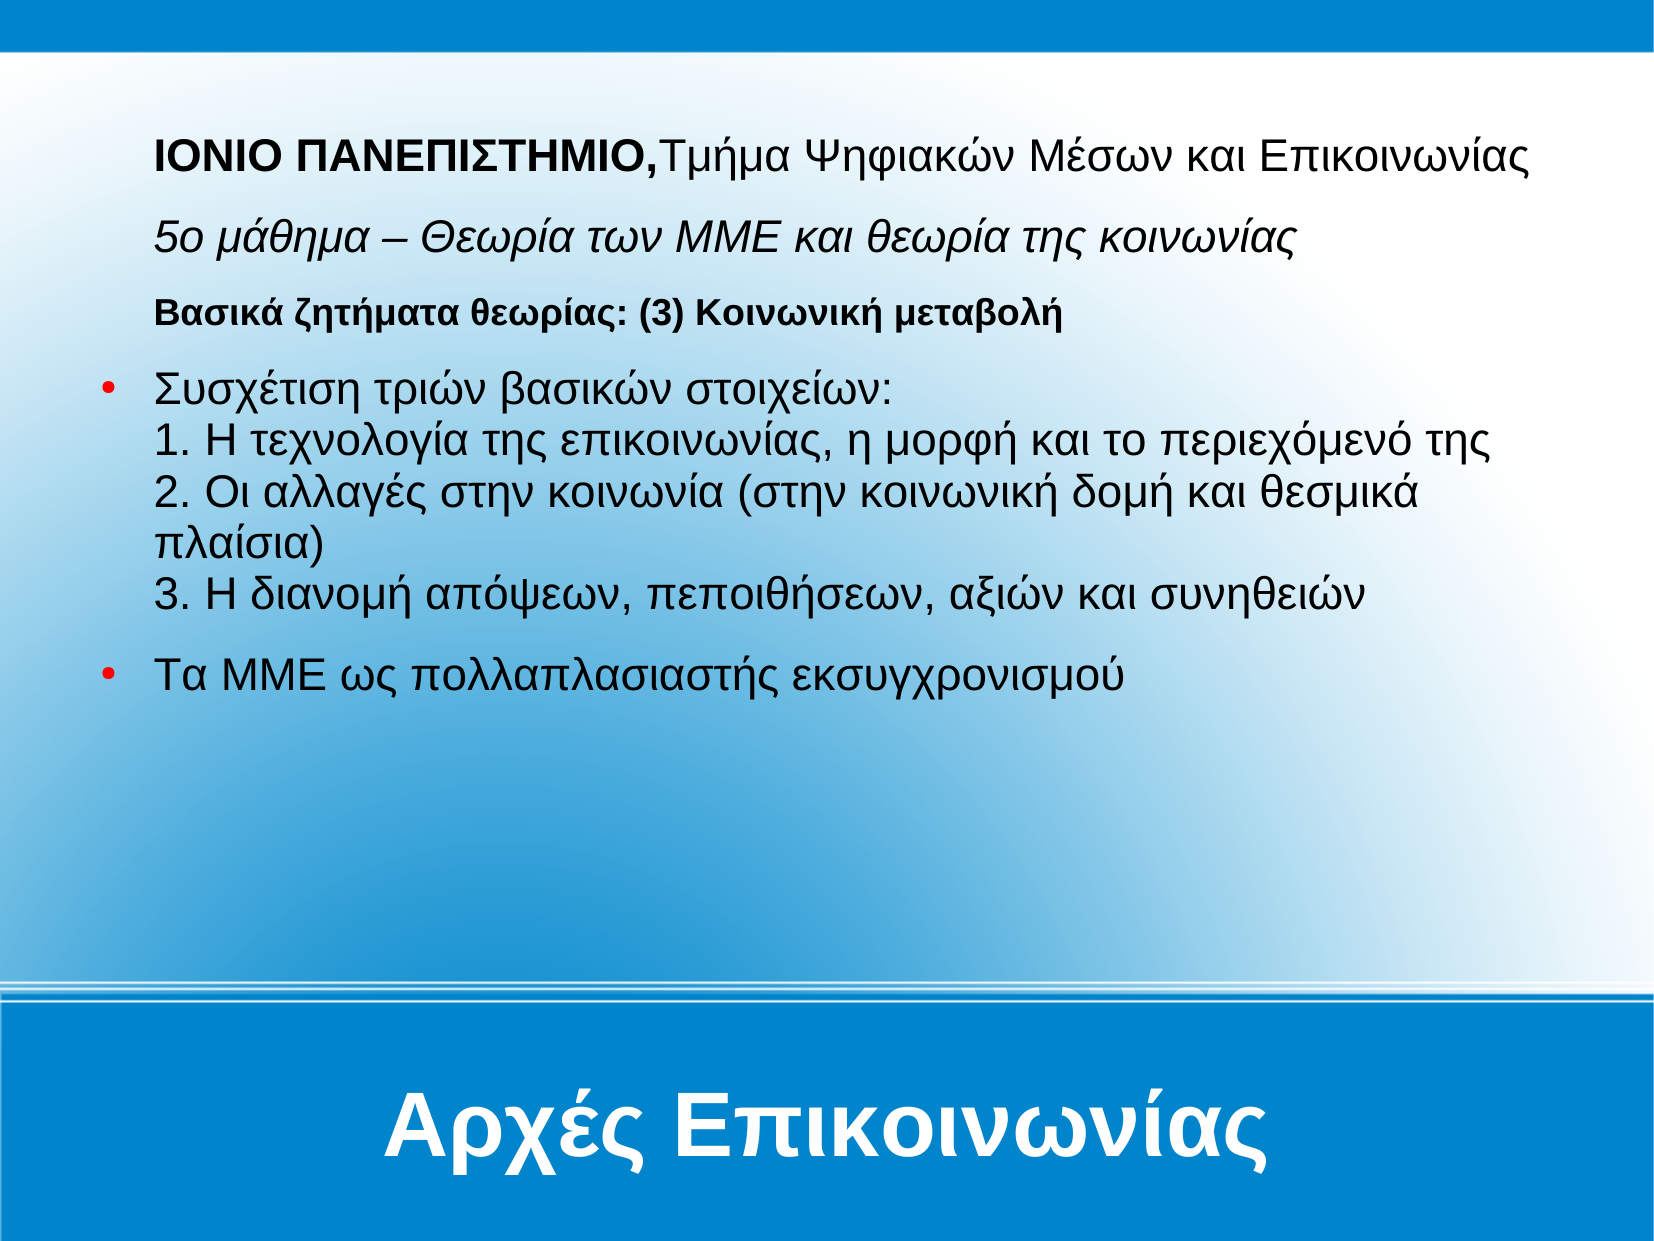

ΙΟΝΙΟ ΠΑΝΕΠΙΣΤΗΜΙΟ,Τμήμα Ψηφιακών Μέσων και Επικοινωνίας
5ο μάθημα – Θεωρία των ΜΜΕ και θεωρία της κοινωνίας
Βασικά ζητήματα θεωρίας: (3) Κοινωνική μεταβολή
Συσχέτιση τριών βασικών στοιχείων:
1. Η τεχνολογία της επικοινωνίας, η μορφή και το περιεχόμενό της
2. Οι αλλαγές στην κοινωνία (στην κοινωνική δομή και θεσμικά πλαίσια)
3. Η διανομή απόψεων, πεποιθήσεων, αξιών και συνηθειών
Τα ΜΜΕ ως πολλαπλασιαστής εκσυγχρονισμού
# Αρχές Επικοινωνίας